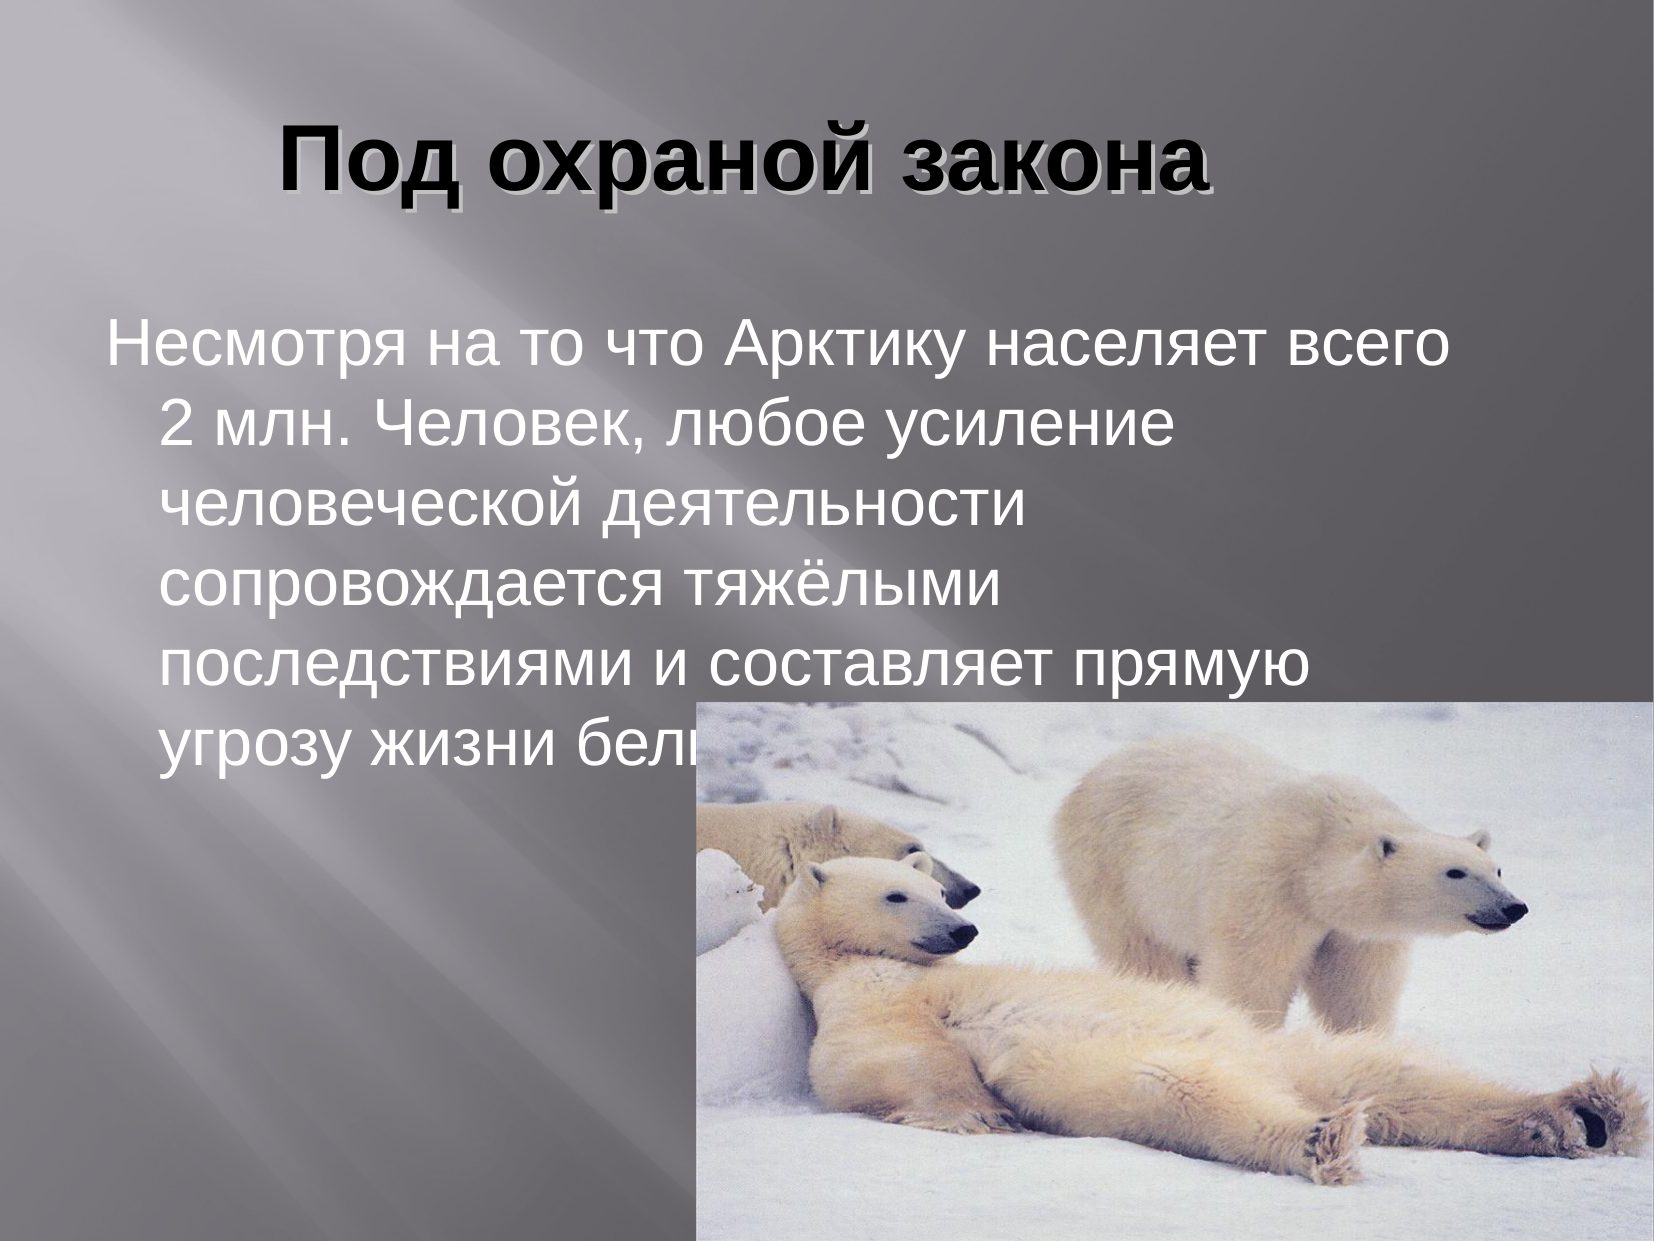

# Под охраной закона
Несмотря на то что Арктику населяет всего 2 млн. Человек, любое усиление человеческой деятельности сопровождается тяжёлыми последствиями и составляет прямую угрозу жизни белых медведей.